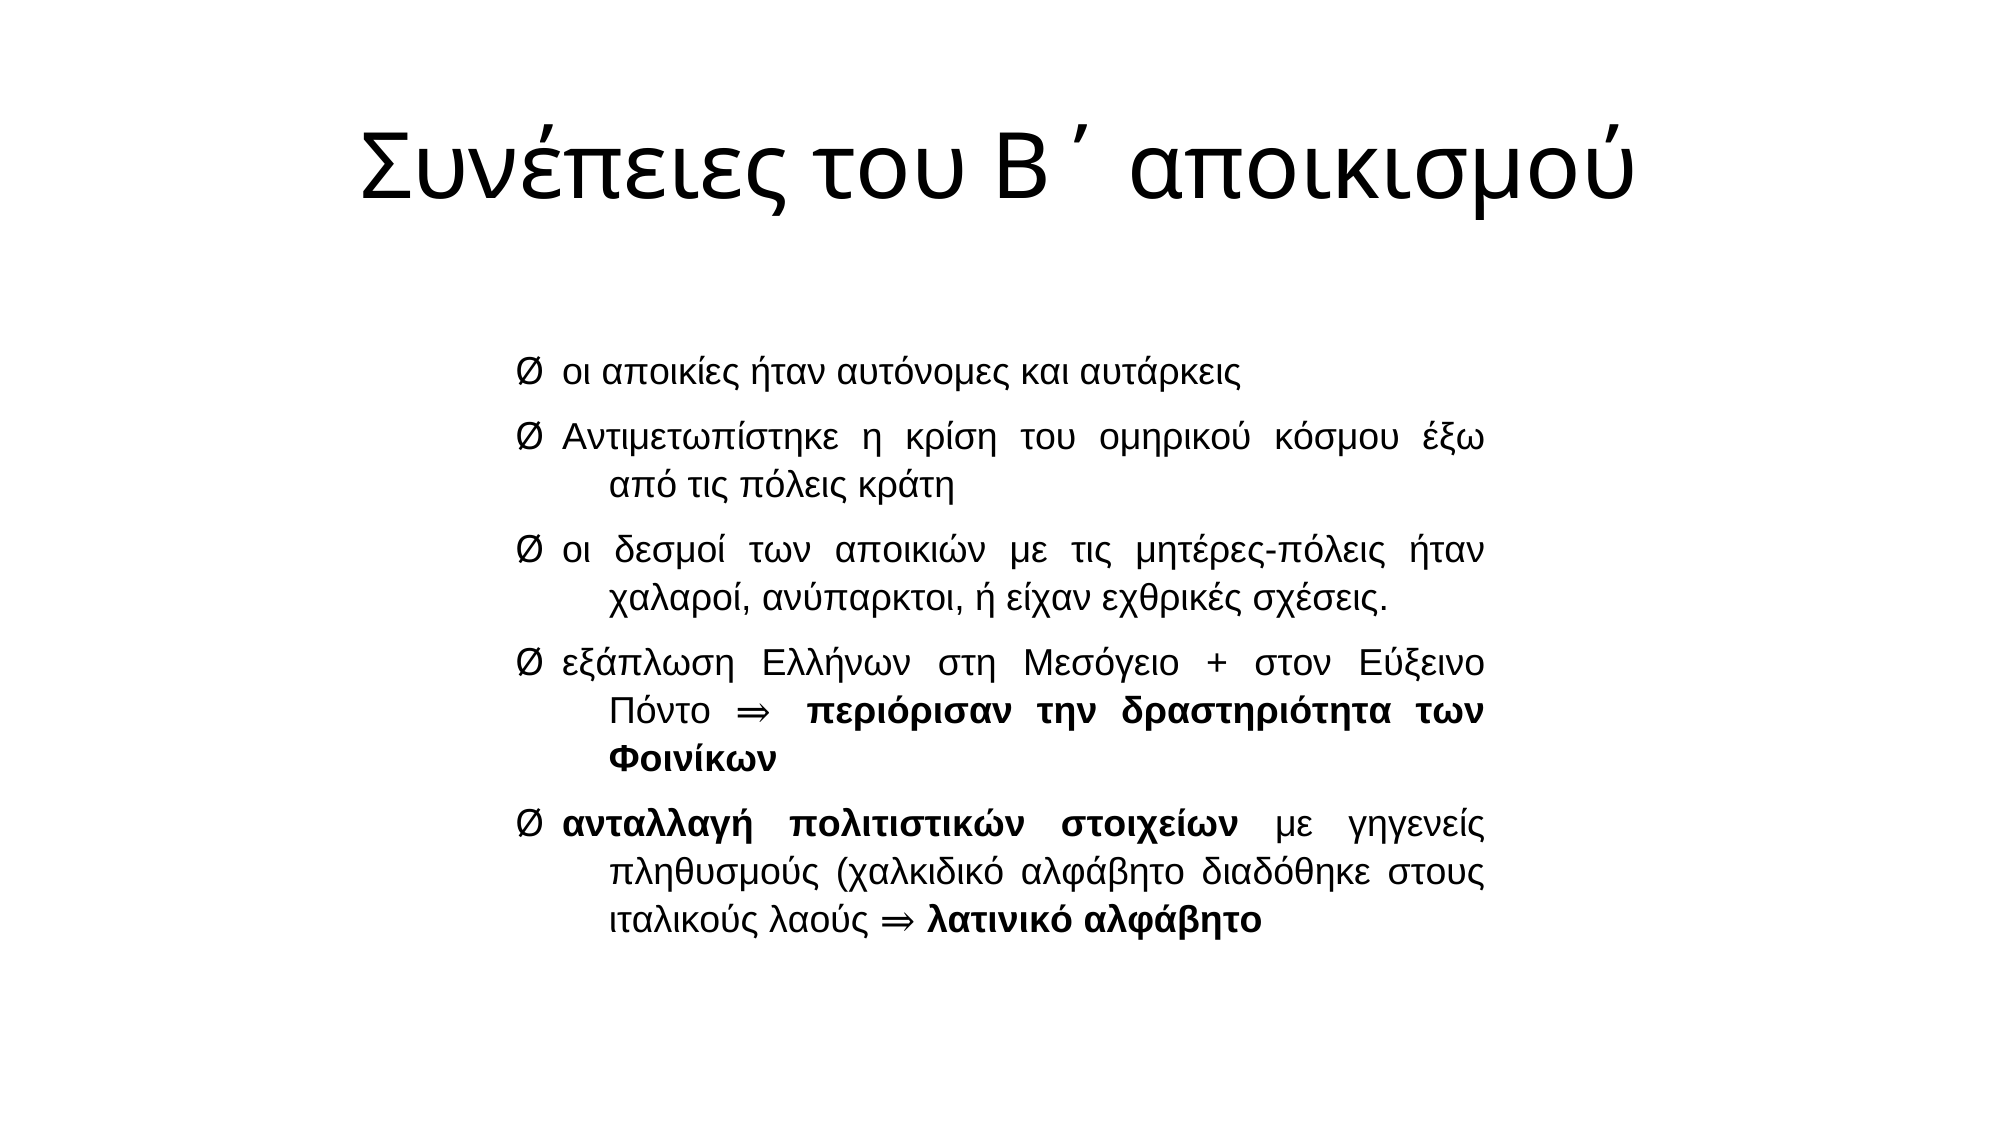

# Συνέπειες του Β΄ αποικισμού
οι αποικίες ήταν αυτόνομες και αυτάρκεις
Αντιμετωπίστηκε η κρίση του ομηρικού κόσμου έξω από τις πόλεις κράτη
οι δεσμοί των αποικιών με τις μητέρες-πόλεις ήταν χαλαροί, ανύπαρκτοι, ή είχαν εχθρικές σχέσεις.
εξάπλωση Ελλήνων στη Μεσόγειο + στον Εύξεινο Πόντο ⇒  περιόρισαν την δραστηριότητα των Φοινίκων
ανταλλαγή πολιτιστικών στοιχείων με γηγενείς πληθυσμούς (χαλκιδικό αλφάβητο διαδόθηκε στους ιταλικούς λαούς ⇒ λατινικό αλφάβητο